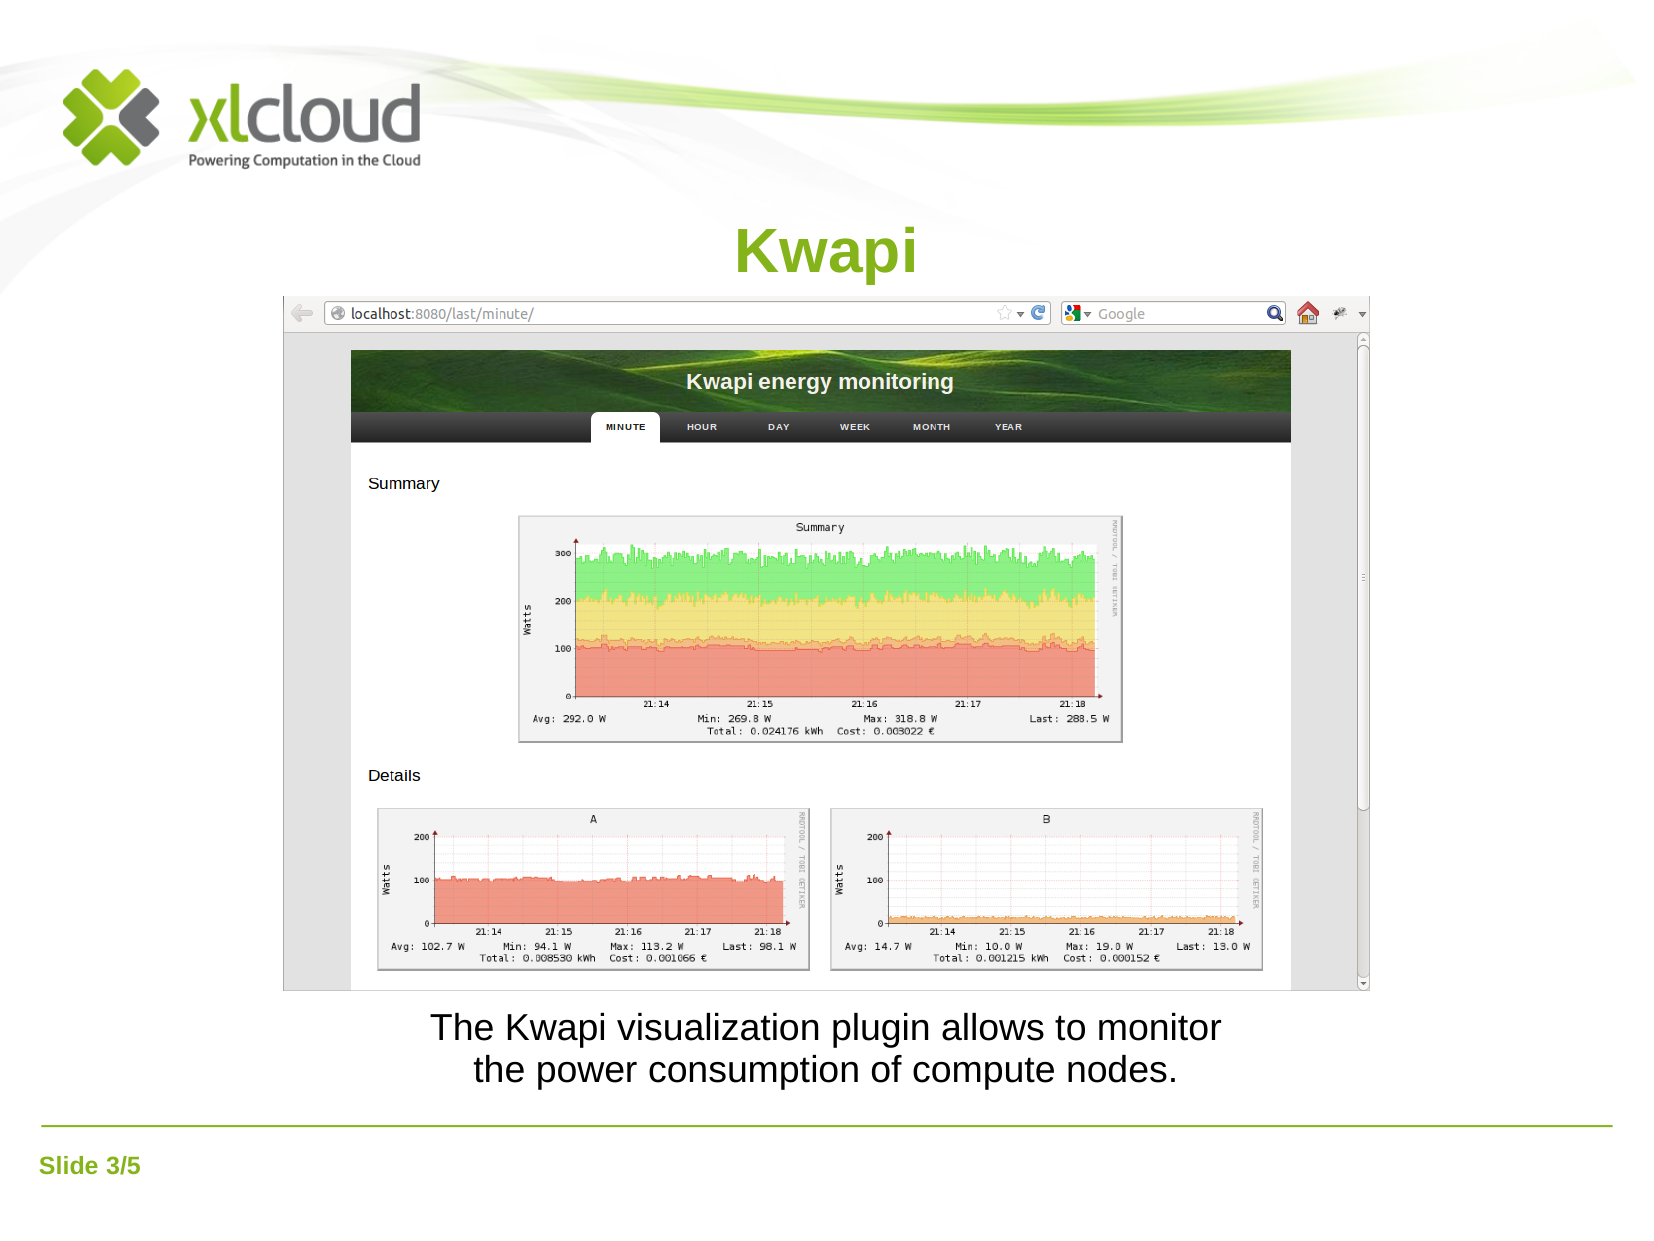

# Kwapi
The Kwapi visualization plugin allows to monitor
the power consumption of compute nodes.
3